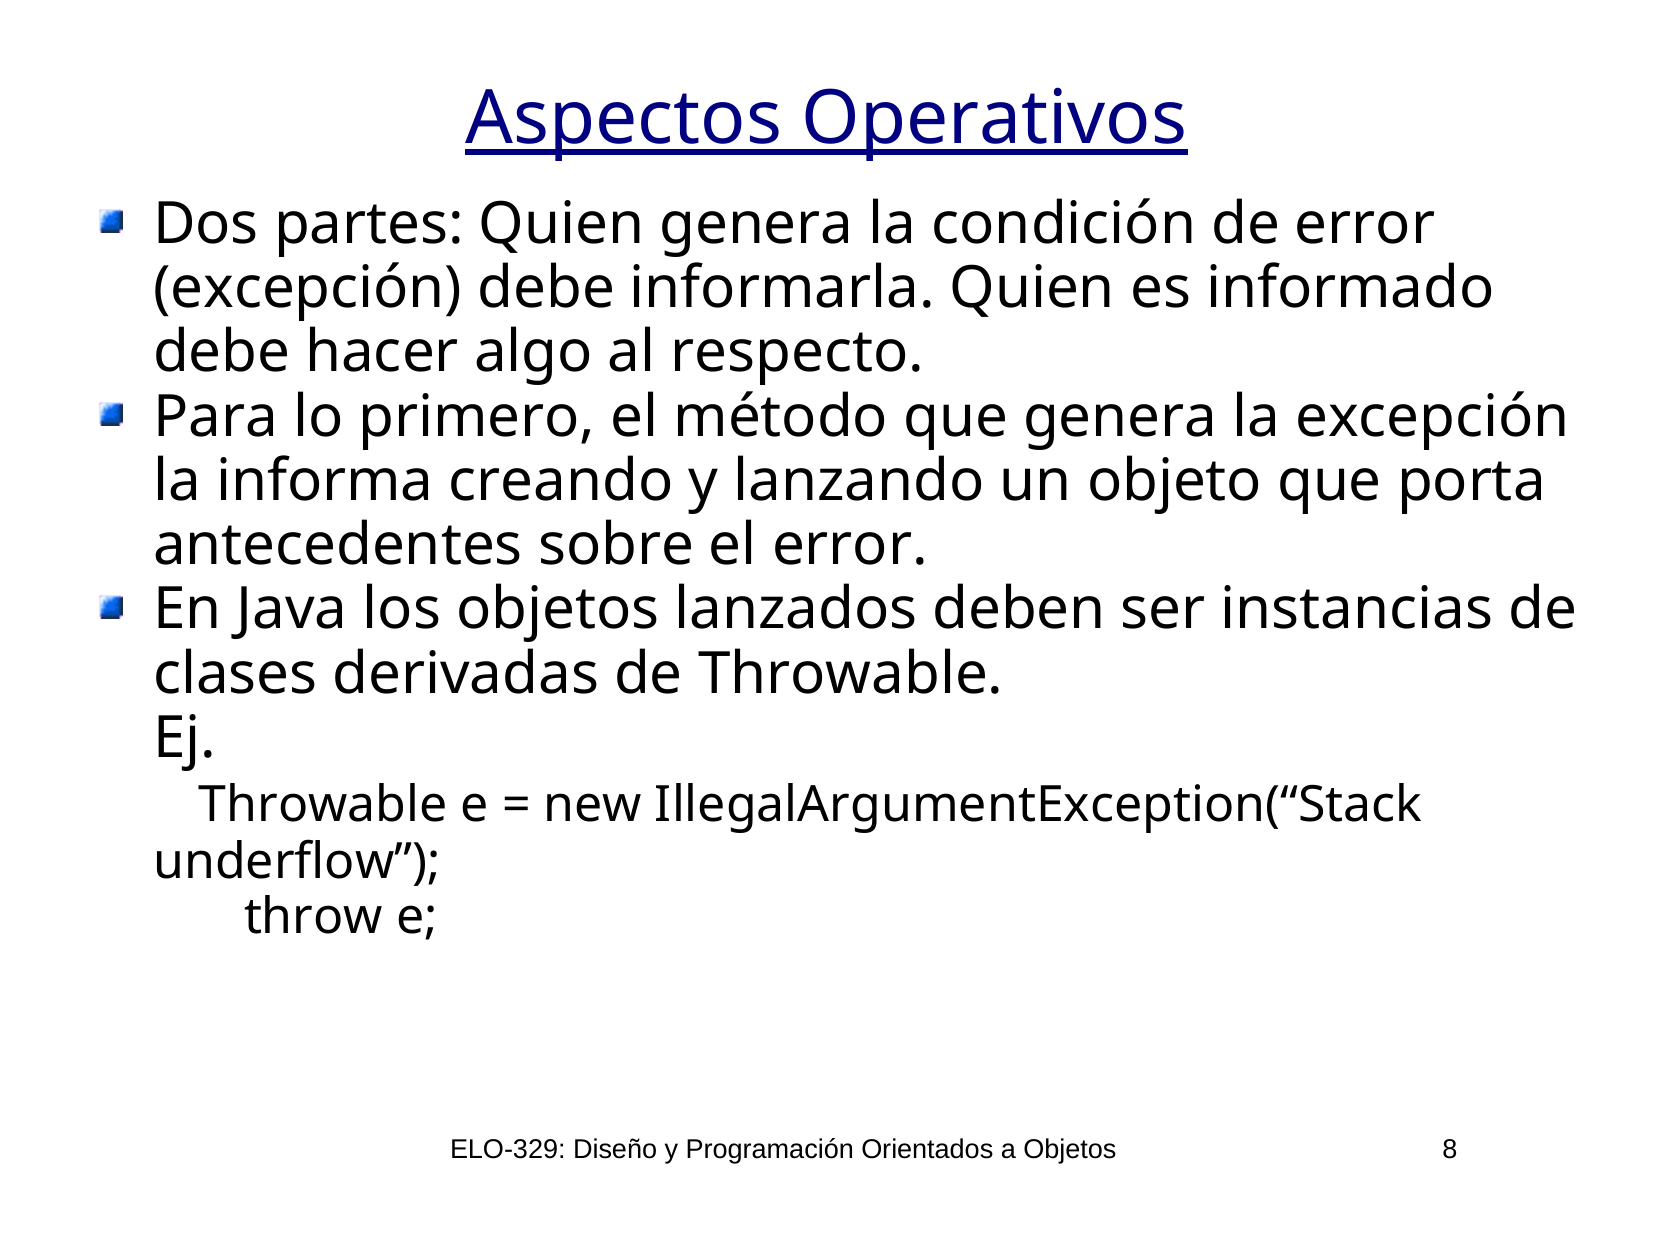

# Aspectos Operativos
Dos partes: Quien genera la condición de error (excepción) debe informarla. Quien es informado debe hacer algo al respecto.
Para lo primero, el método que genera la excepción la informa creando y lanzando un objeto que porta antecedentes sobre el error.
En Java los objetos lanzados deben ser instancias de clases derivadas de Throwable.
Ej.
 Throwable e = new IllegalArgumentException(“Stack underflow”);
 throw e;
8